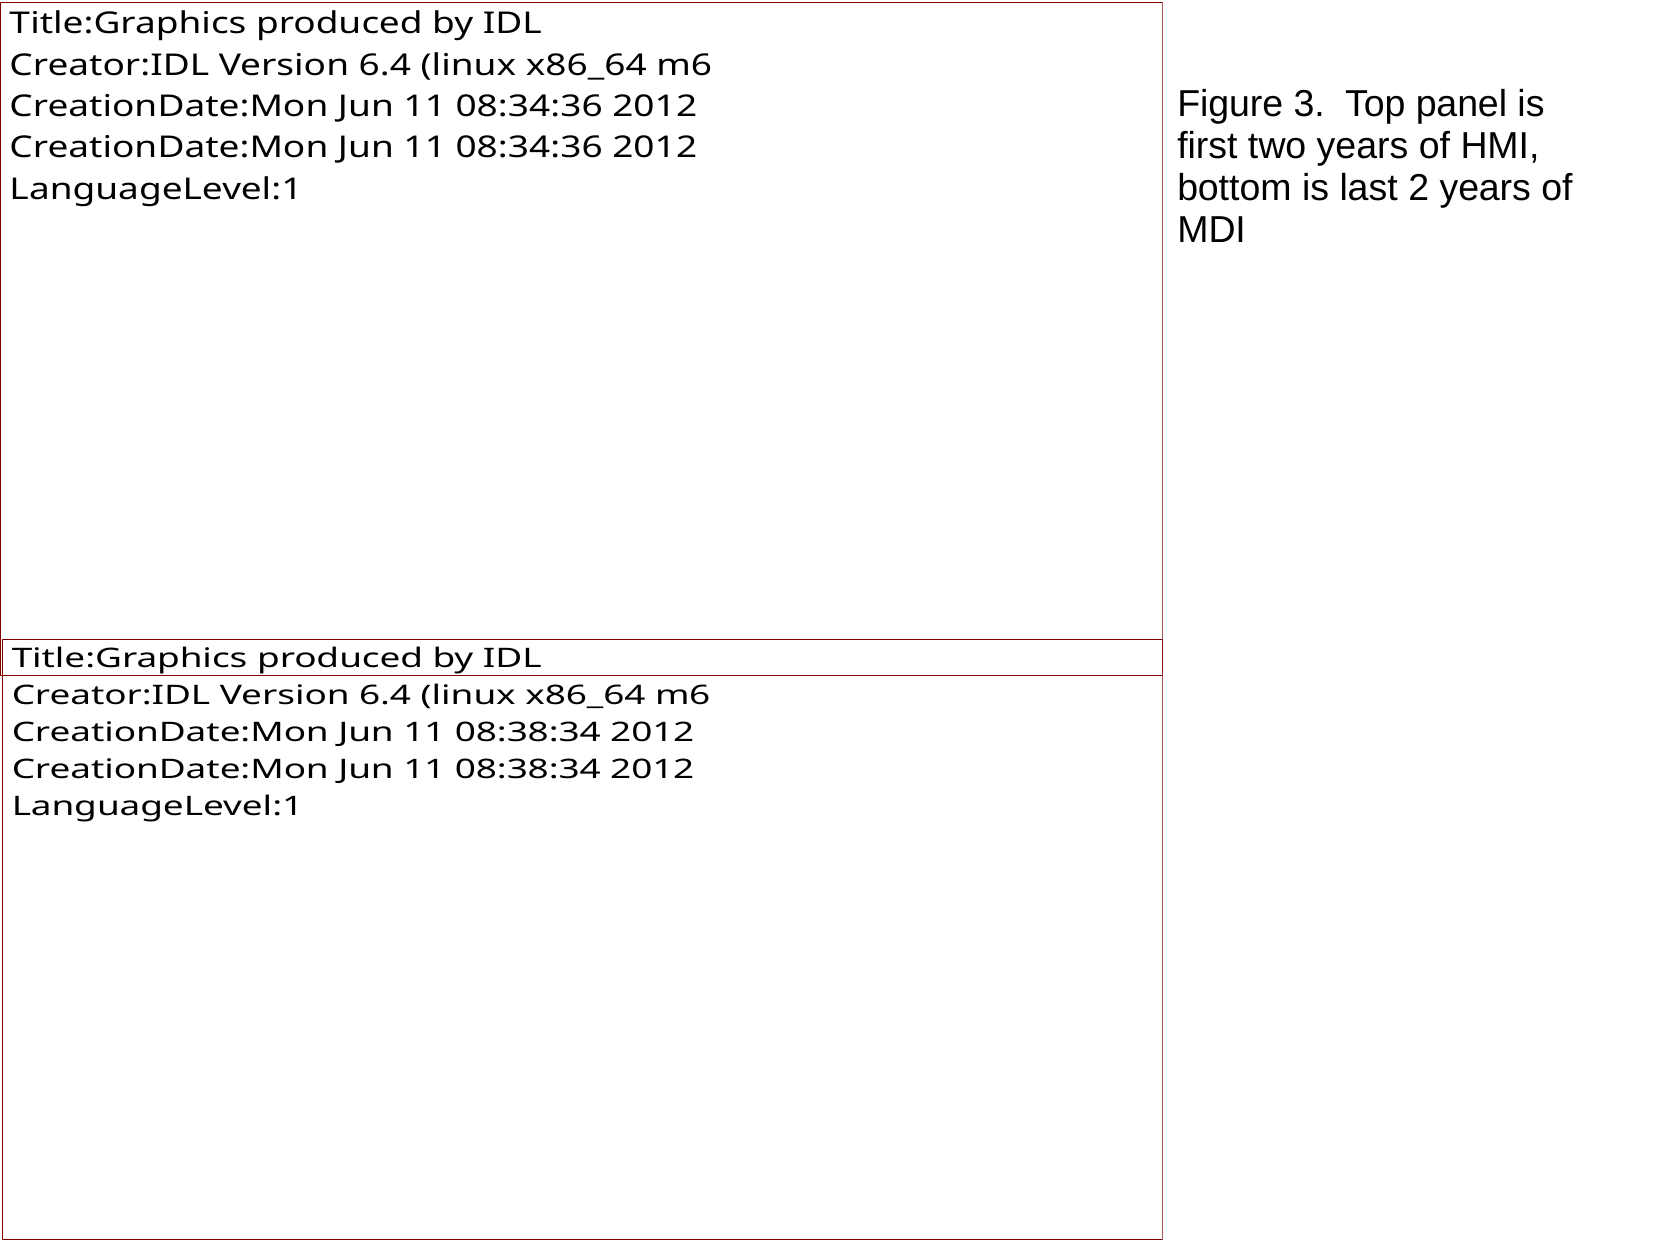

Figure 3. Top panel is first two years of HMI, bottom is last 2 years of MDI